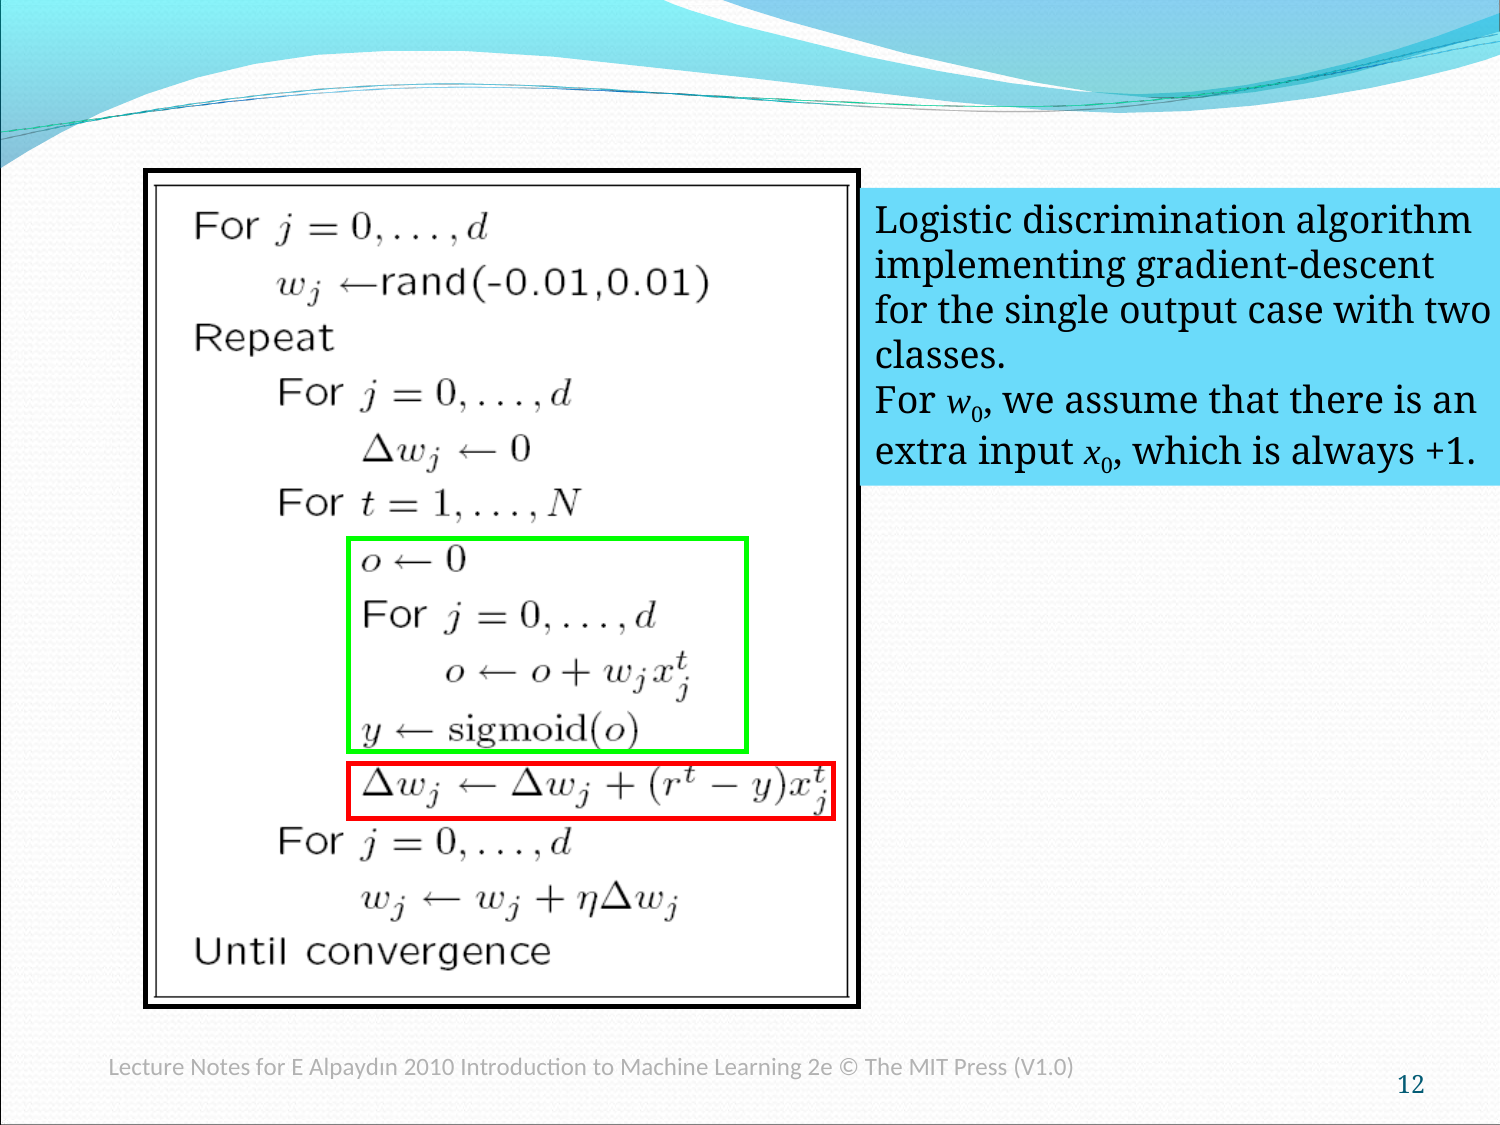

Logistic discrimination algorithm
implementing gradient-descent
for the single output case with two
classes.
For w0, we assume that there is an
extra input x0, which is always +1.
Lecture Notes for E Alpaydın 2010 Introduction to Machine Learning 2e © The MIT Press (V1.0)